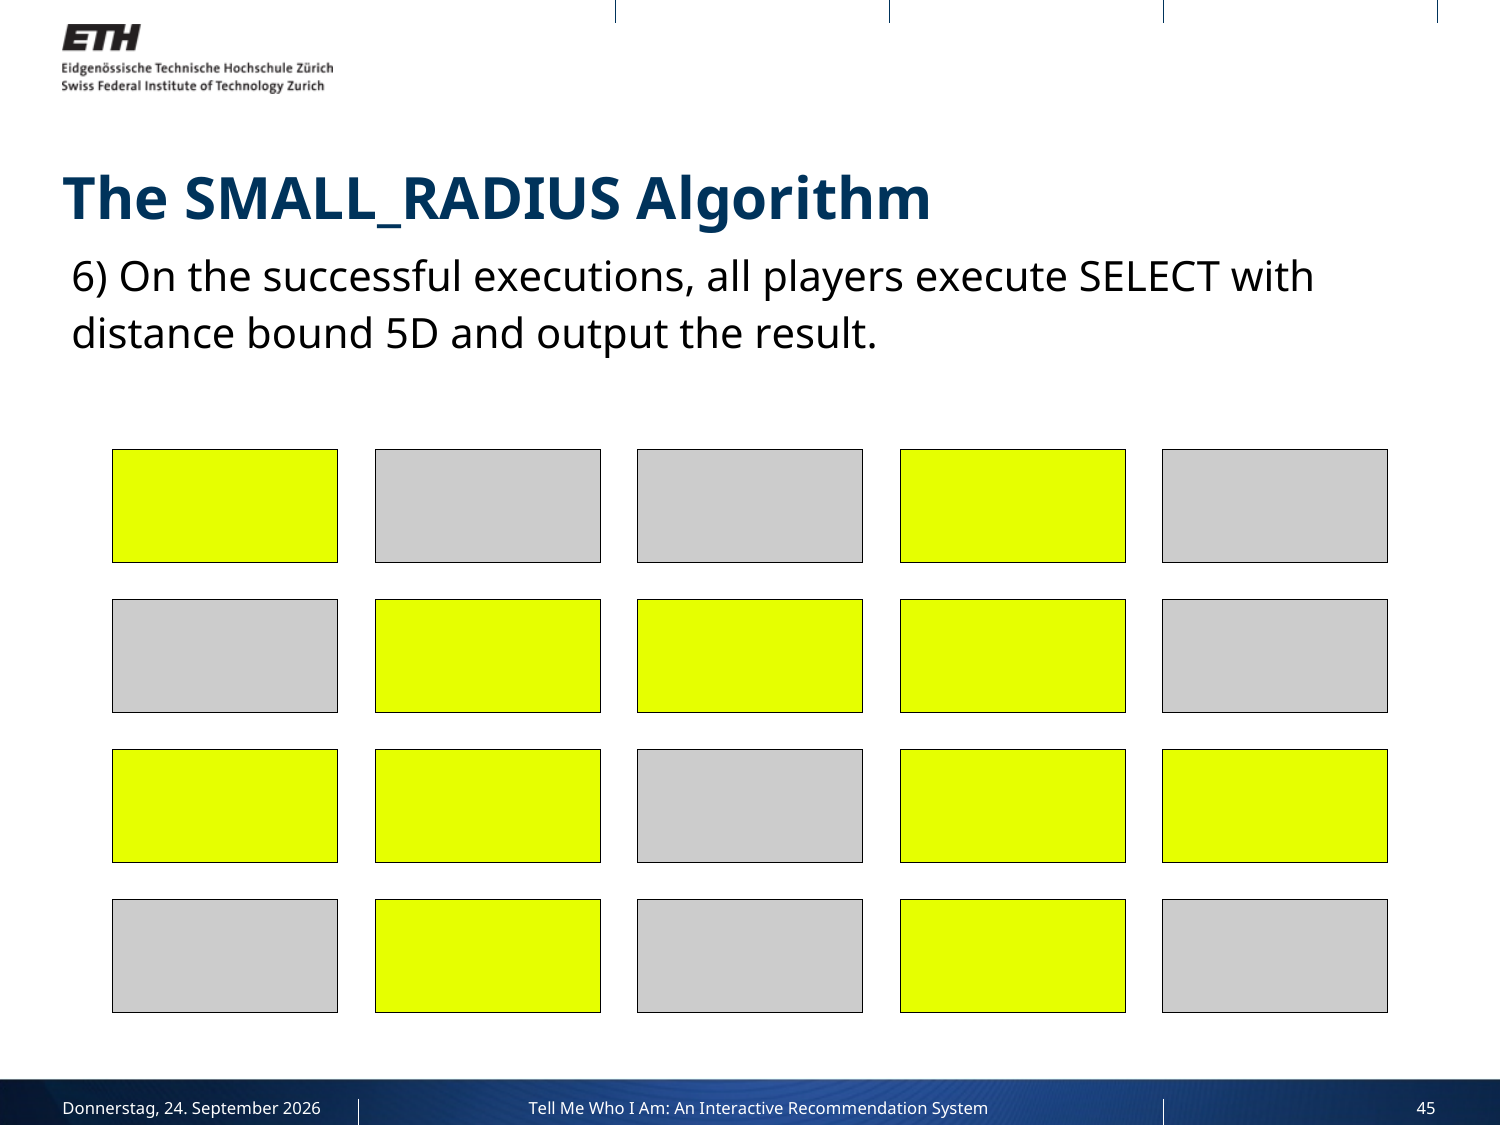

# The SMALL_RADIUS Algorithm
6) On the successful executions, all players execute SELECT with distance bound 5D and output the result.
45